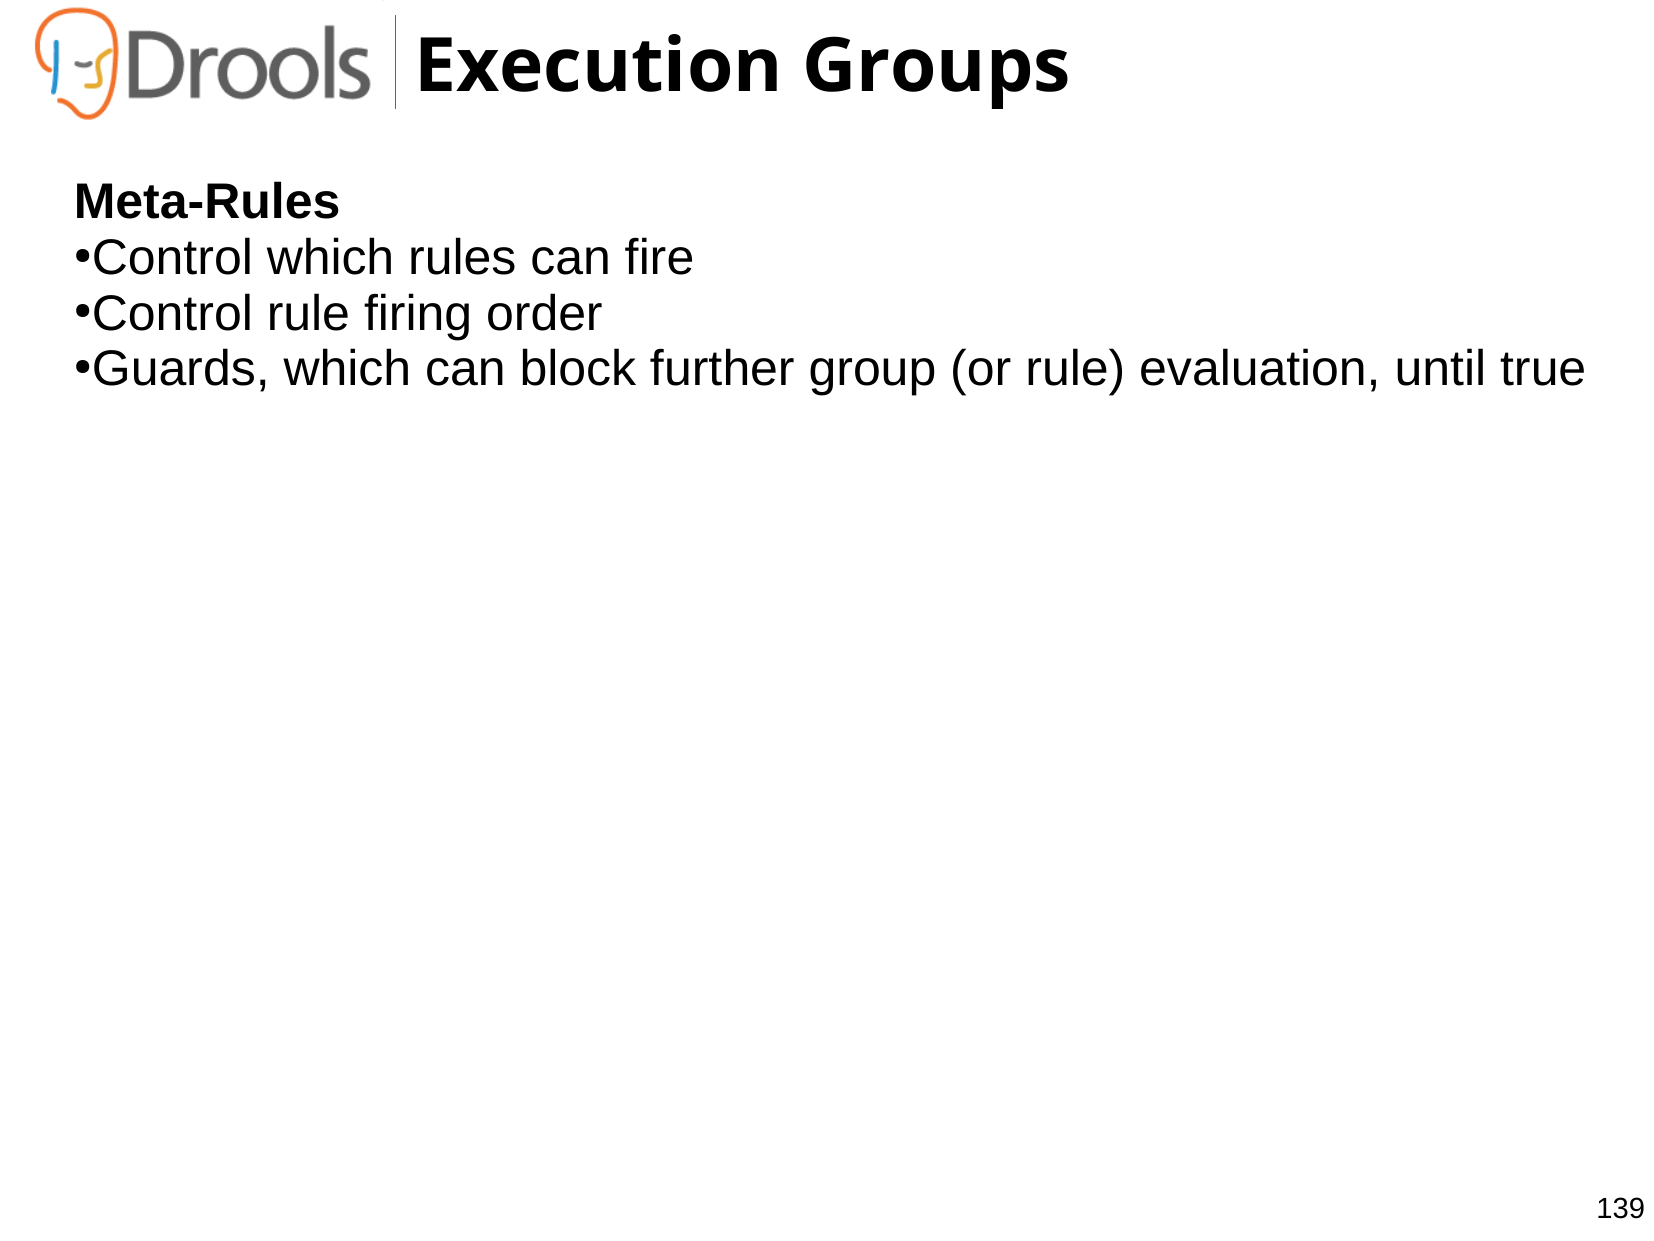

# Execution Groups
Meta-Rules
Control which rules can fire
Control rule firing order
Guards, which can block further group (or rule) evaluation, until true